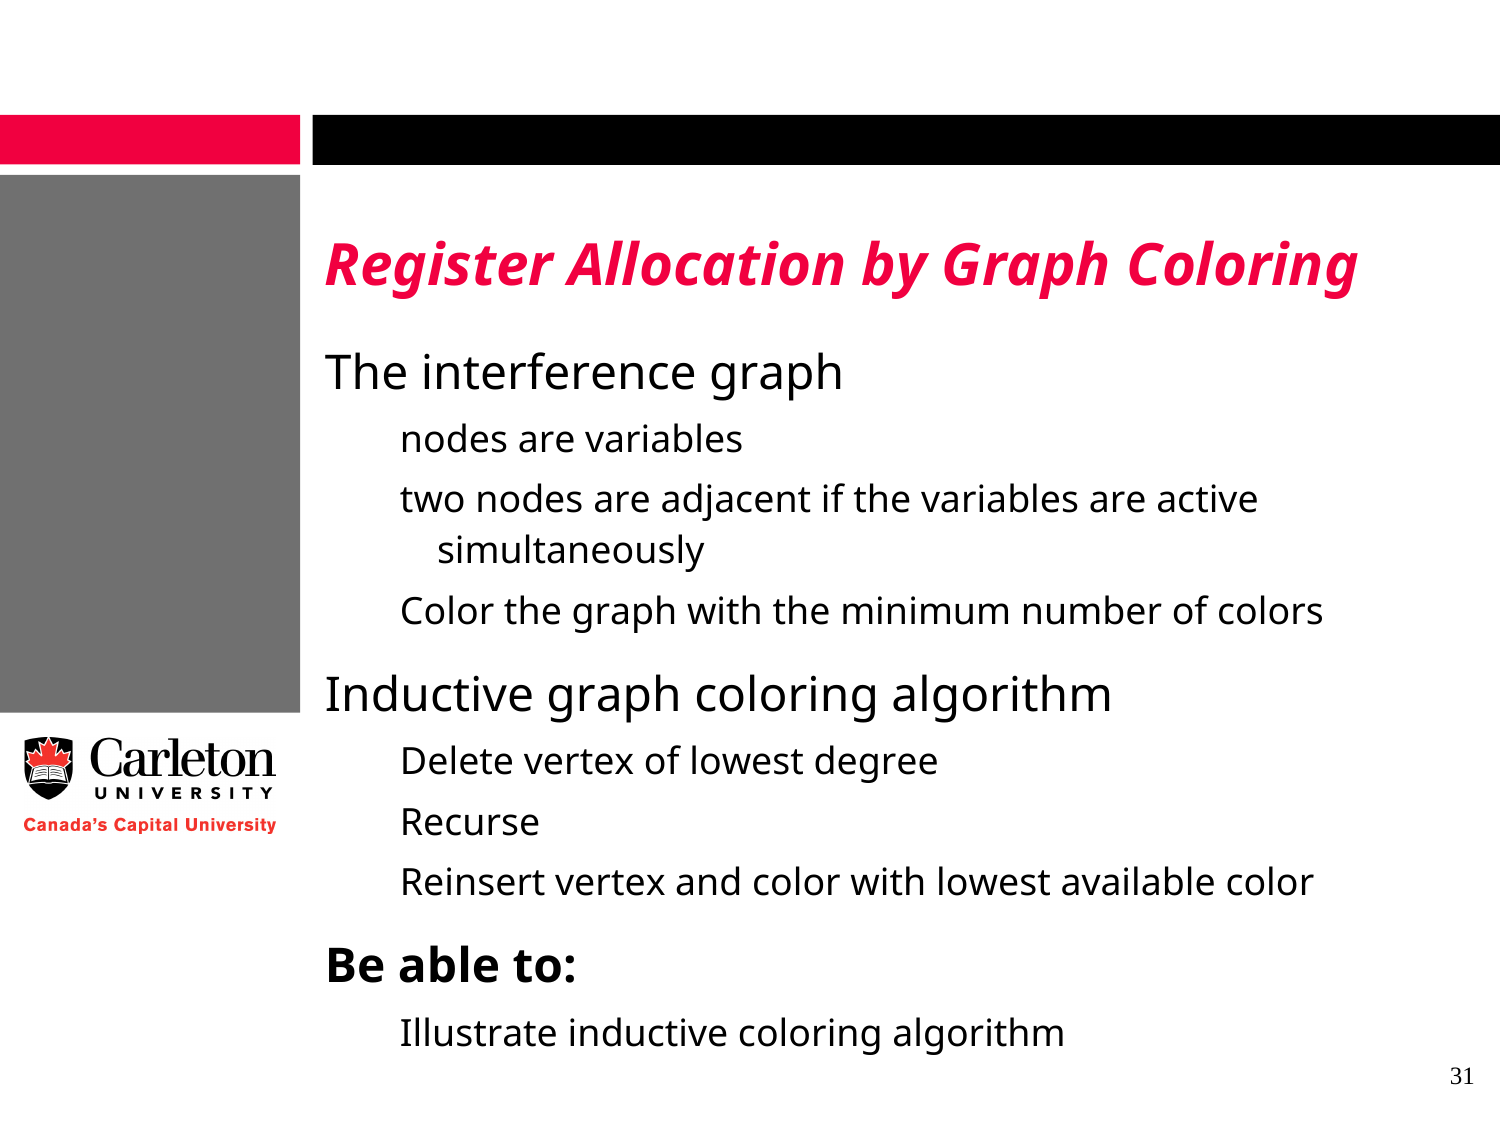

# Register Allocation by Graph Coloring
The interference graph
nodes are variables
two nodes are adjacent if the variables are active simultaneously
Color the graph with the minimum number of colors
Inductive graph coloring algorithm
Delete vertex of lowest degree
Recurse
Reinsert vertex and color with lowest available color
Be able to:
Illustrate inductive coloring algorithm
31